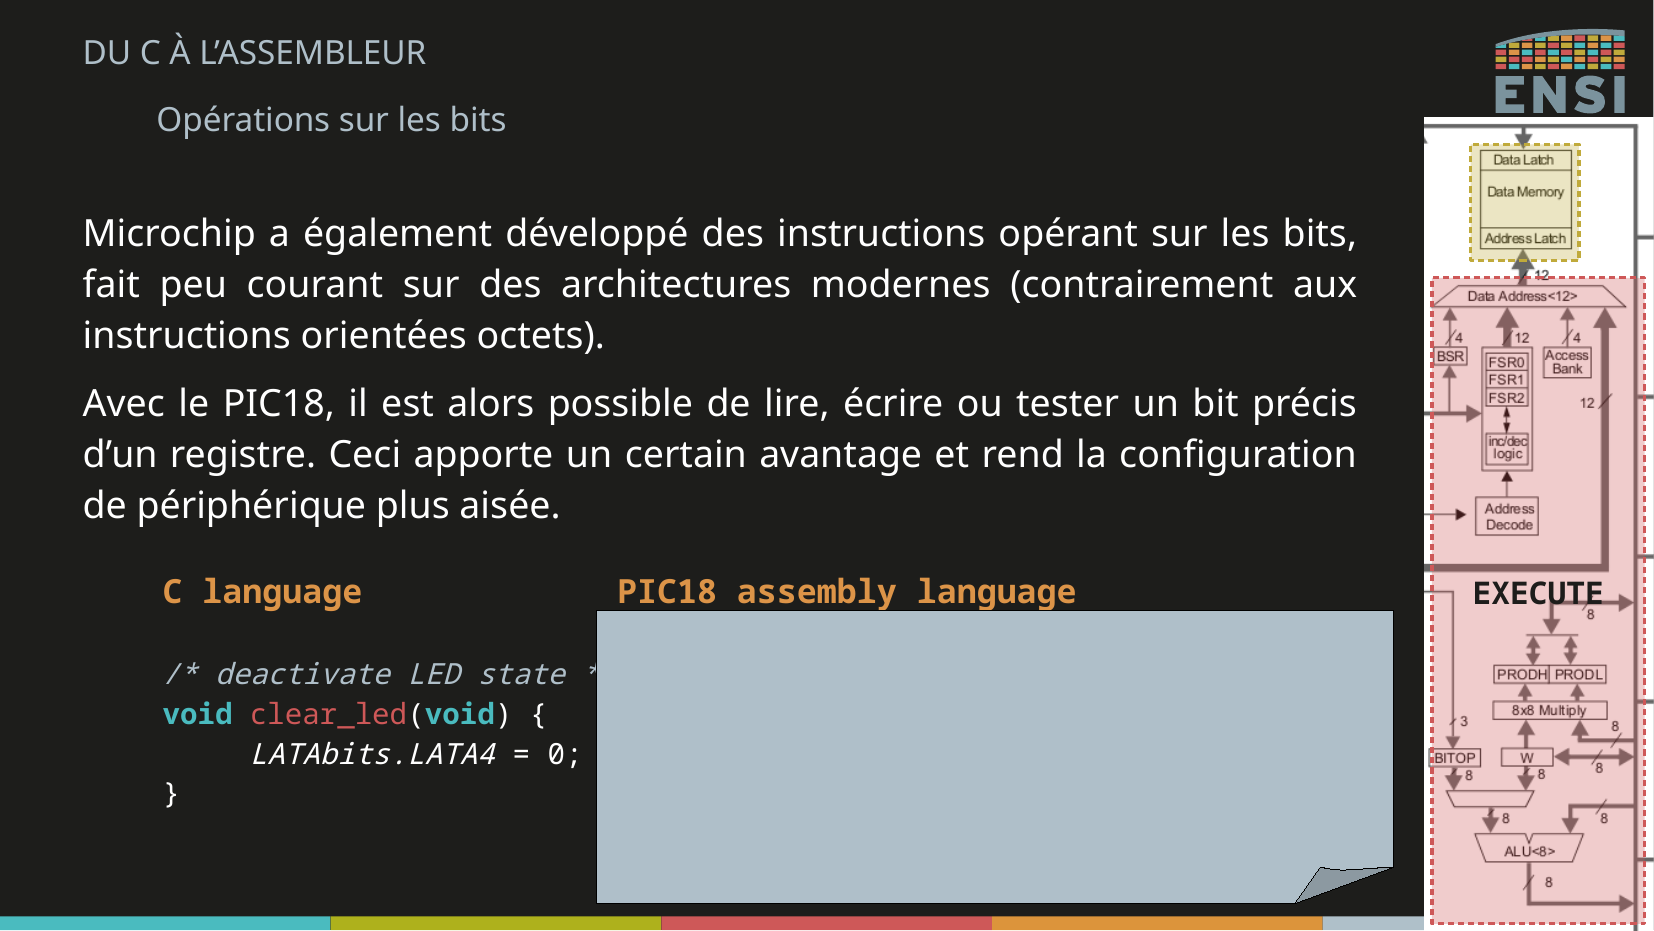

# DU C À L’ASSEMBLEUR Opérations sur les bits
Microchip a également développé des instructions opérant sur les bits, fait peu courant sur des architectures modernes (contrairement aux instructions orientées octets).
Avec le PIC18, il est alors possible de lire, écrire ou tester un bit précis d’un registre. Ceci apporte un certain avantage et rend la configuration de périphérique plus aisée.
C language
/* deactivate LED state */
void clear_led(void) {
 LATAbits.LATA4 = 0;
}
PIC18 assembly language
; deactivate LED state
clear_led:
 BCF LATA, 4
 RETURN
EXECUTE